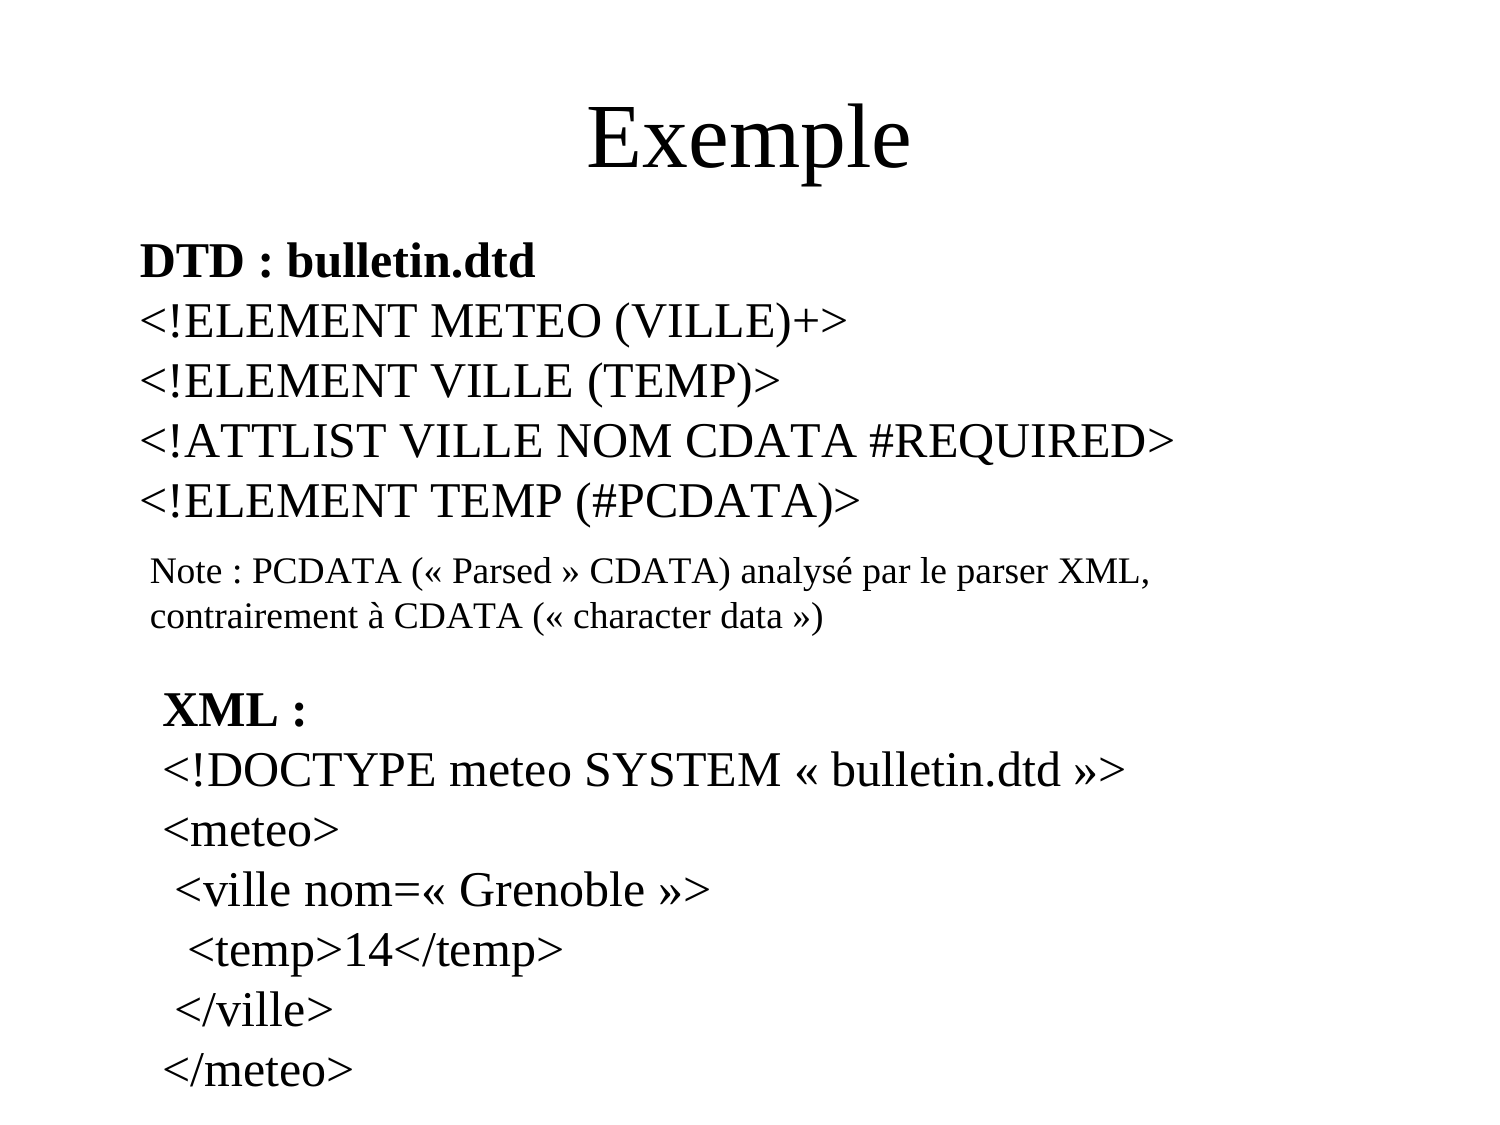

# Exemple
DTD : bulletin.dtd
<!ELEMENT METEO (VILLE)+>
<!ELEMENT VILLE (TEMP)>
<!ATTLIST VILLE NOM CDATA #REQUIRED>
<!ELEMENT TEMP (#PCDATA)>
Note : PCDATA (« Parsed » CDATA) analysé par le parser XML,
contrairement à CDATA (« character data »)
XML :
<!DOCTYPE meteo SYSTEM « bulletin.dtd »>
<meteo>
 <ville nom=« Grenoble »>
 <temp>14</temp>
 </ville>
</meteo>